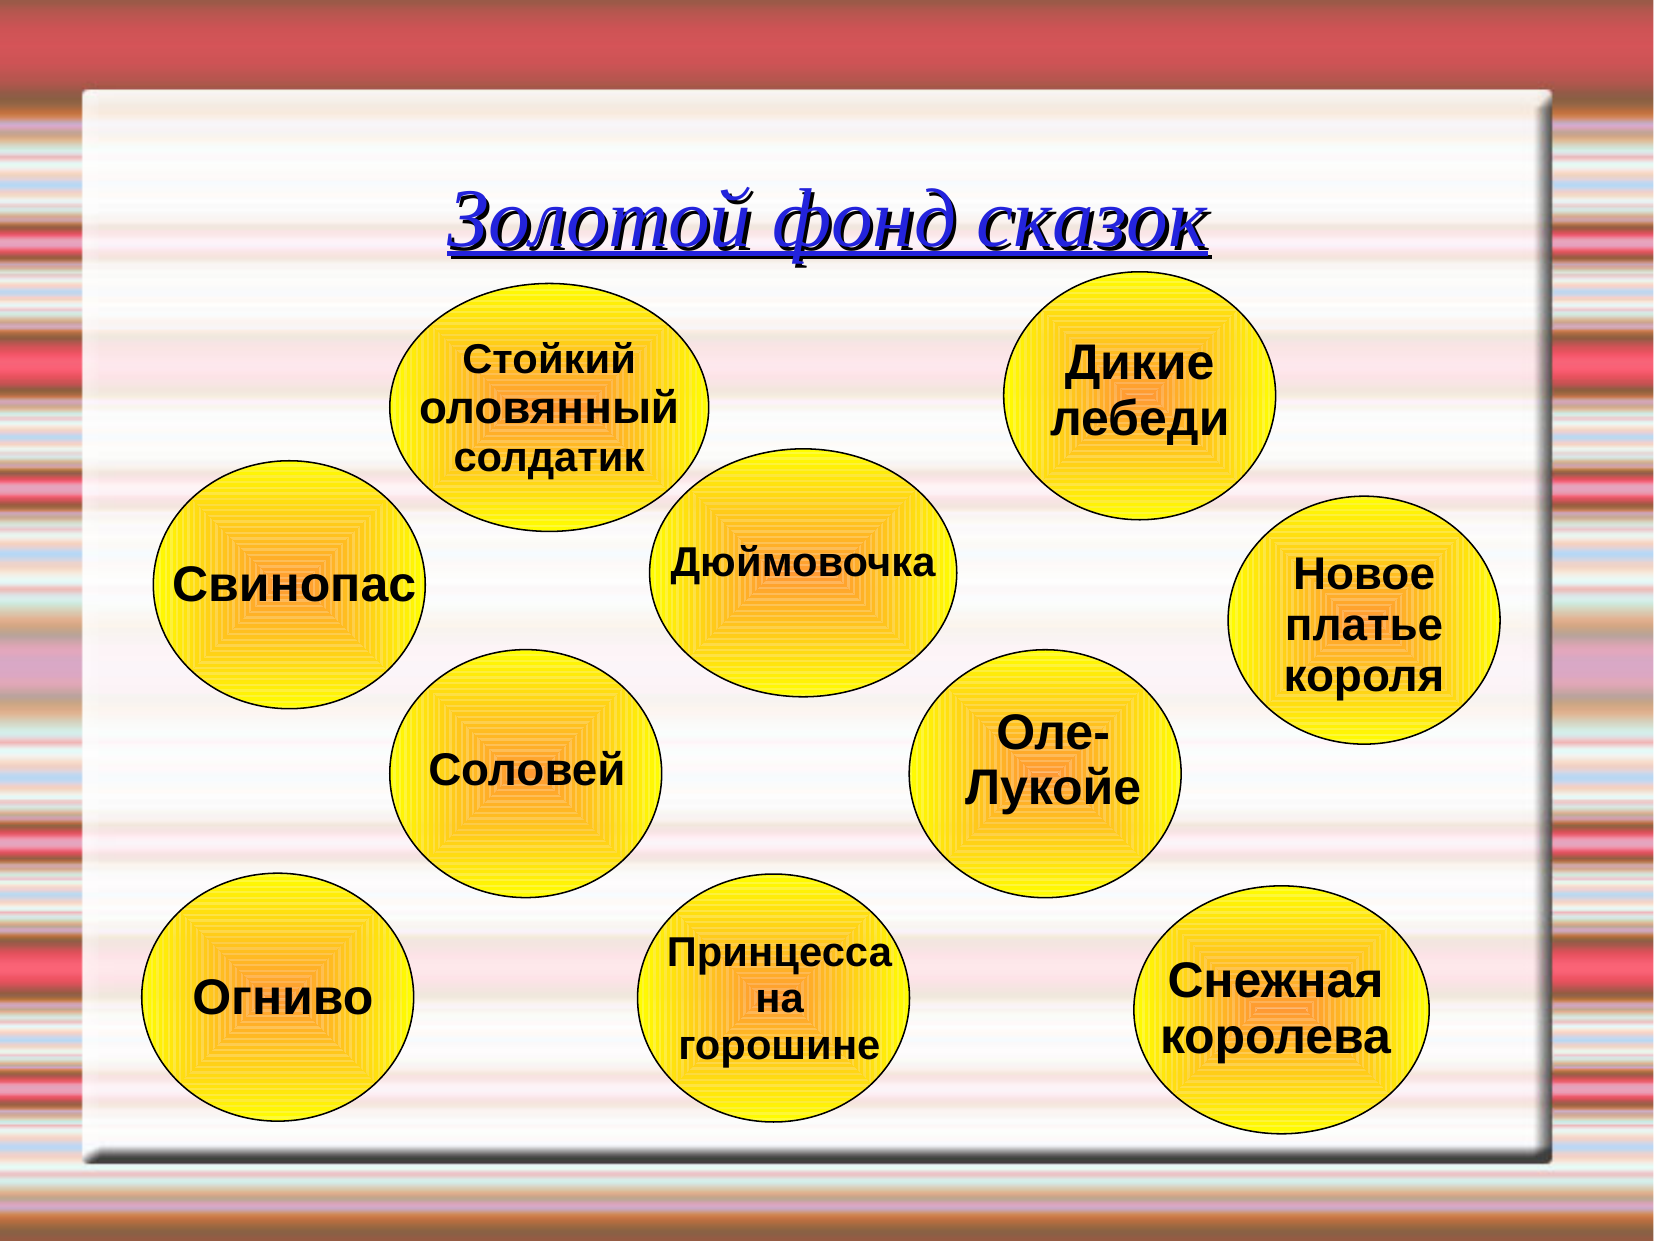

# Золотой фонд сказок
Дикие лебеди
Стойкий оловянный солдатик
Дюймовочка
Новое платье короля
Свинопас
Оле-Лукойе
Соловей
Принцесса на горошине
Снежная королева
Огниво